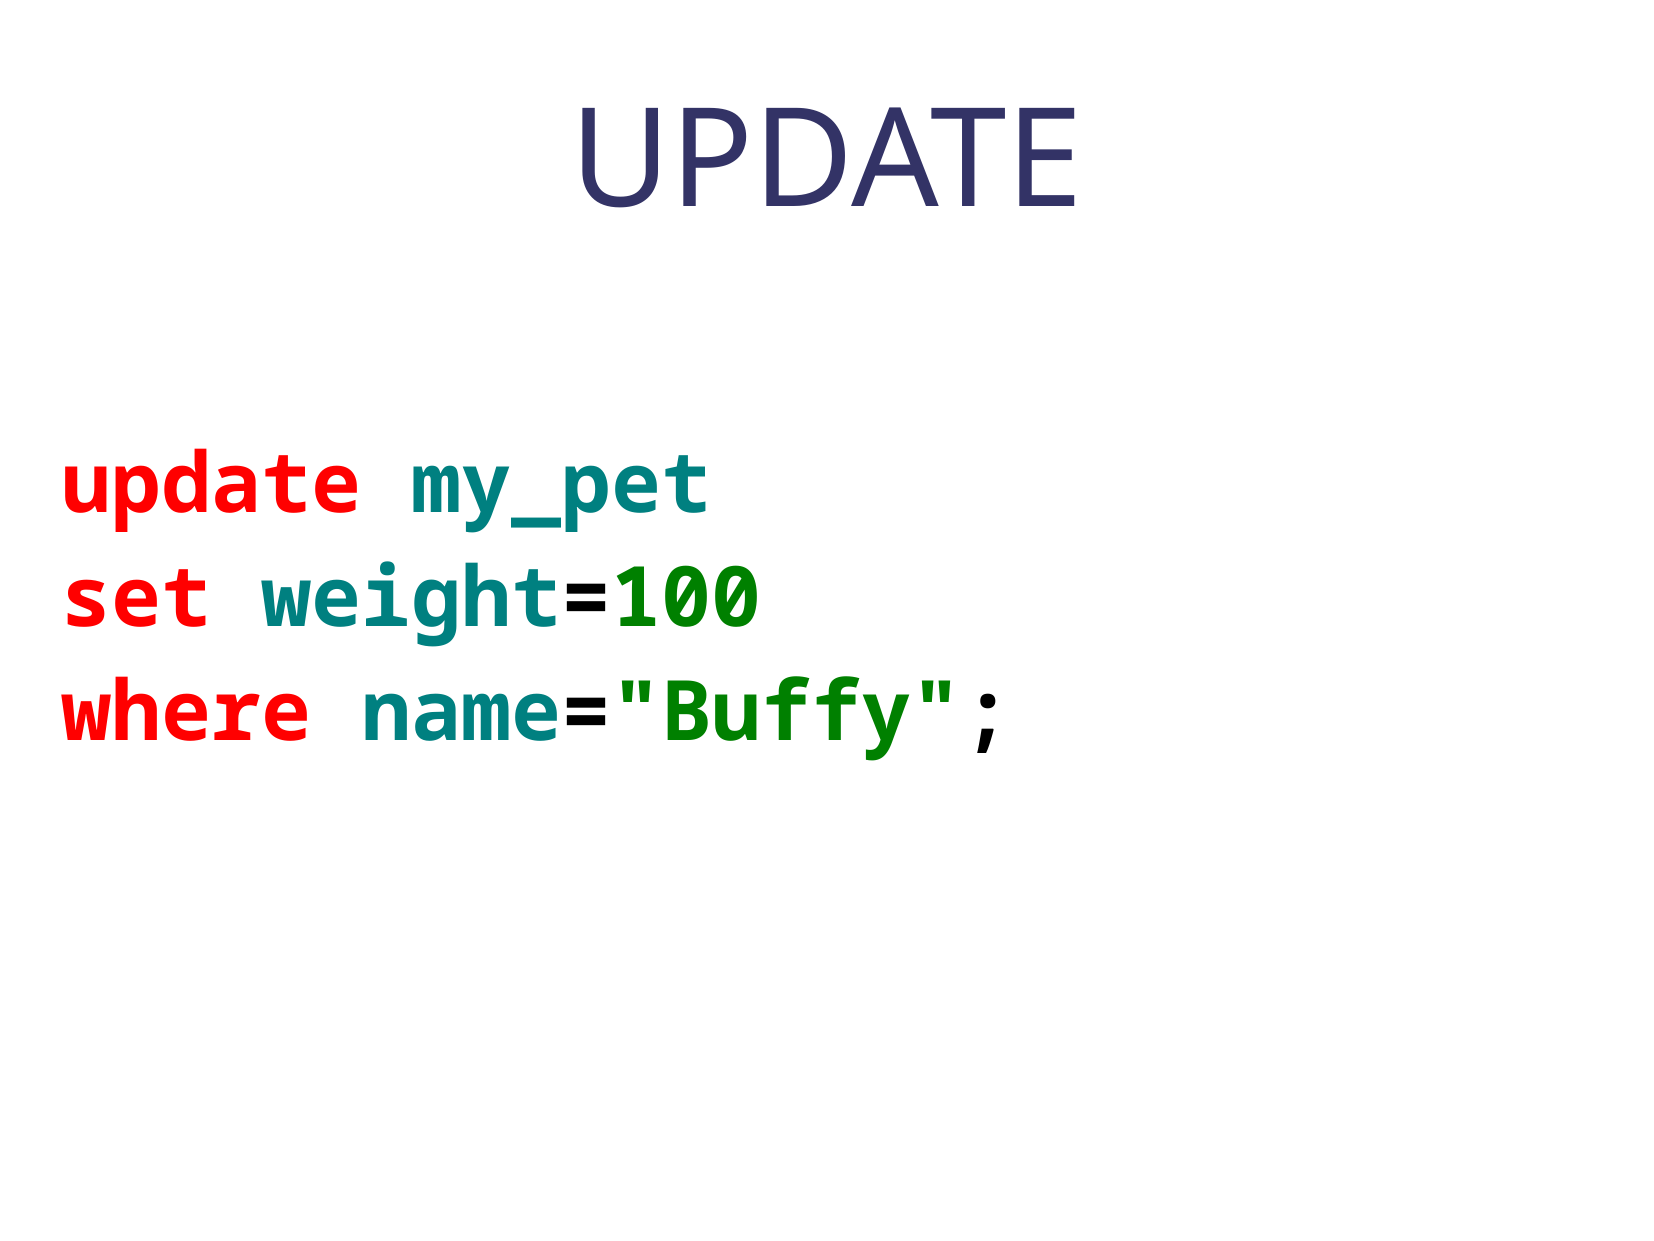

# UPDATE
update my_pet
set weight=100
where name="Buffy";